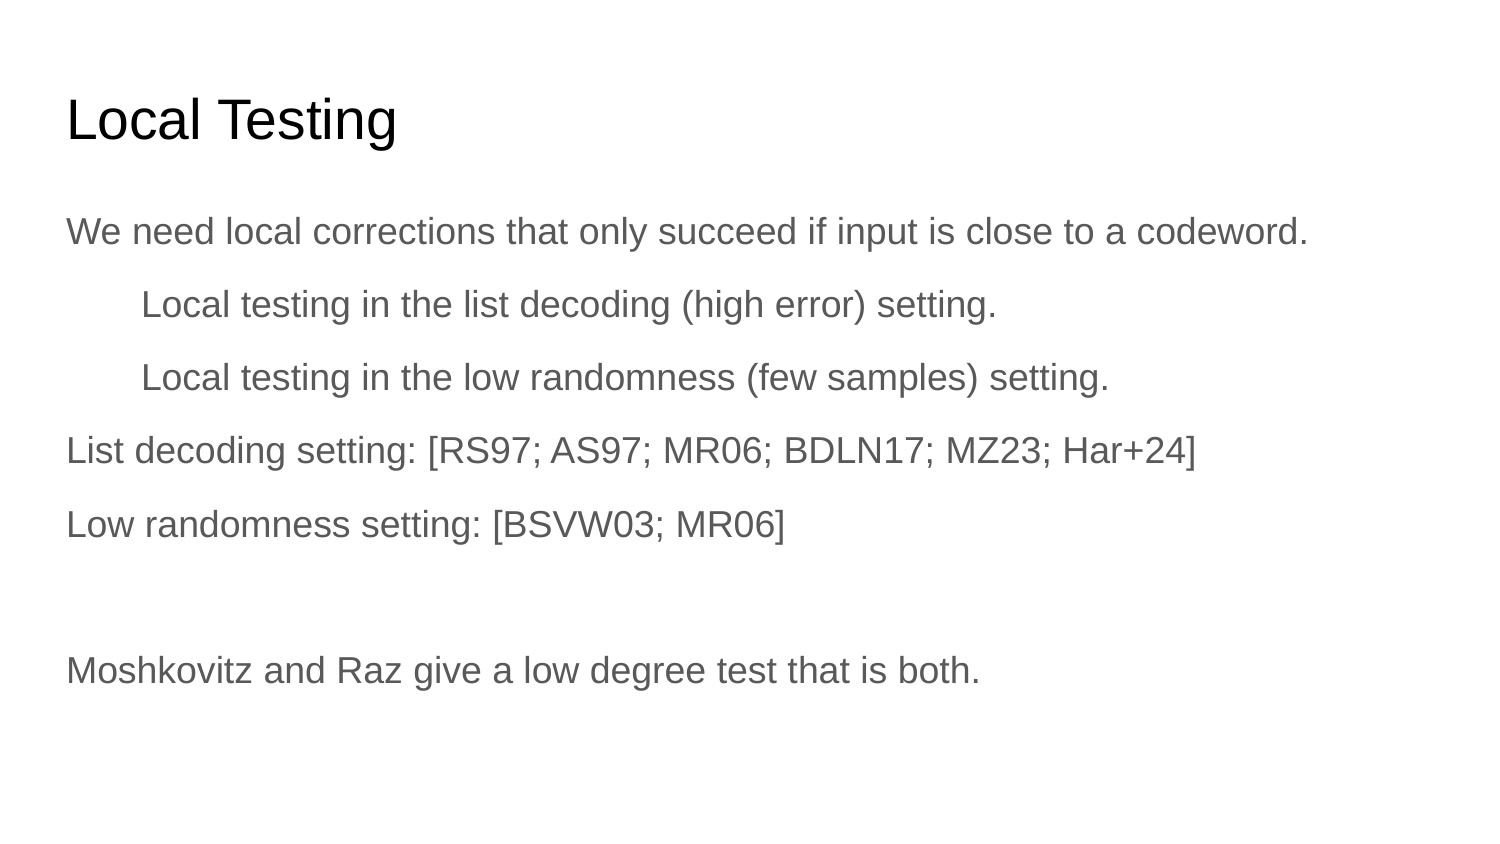

# Local Testing
We need local corrections that only succeed if input is close to a codeword.
Local testing in the list decoding (high error) setting.
Local testing in the low randomness (few samples) setting.
List decoding setting: [RS97; AS97; MR06; BDLN17; MZ23; Har+24]
Low randomness setting: [BSVW03; MR06]
Moshkovitz and Raz give a low degree test that is both.